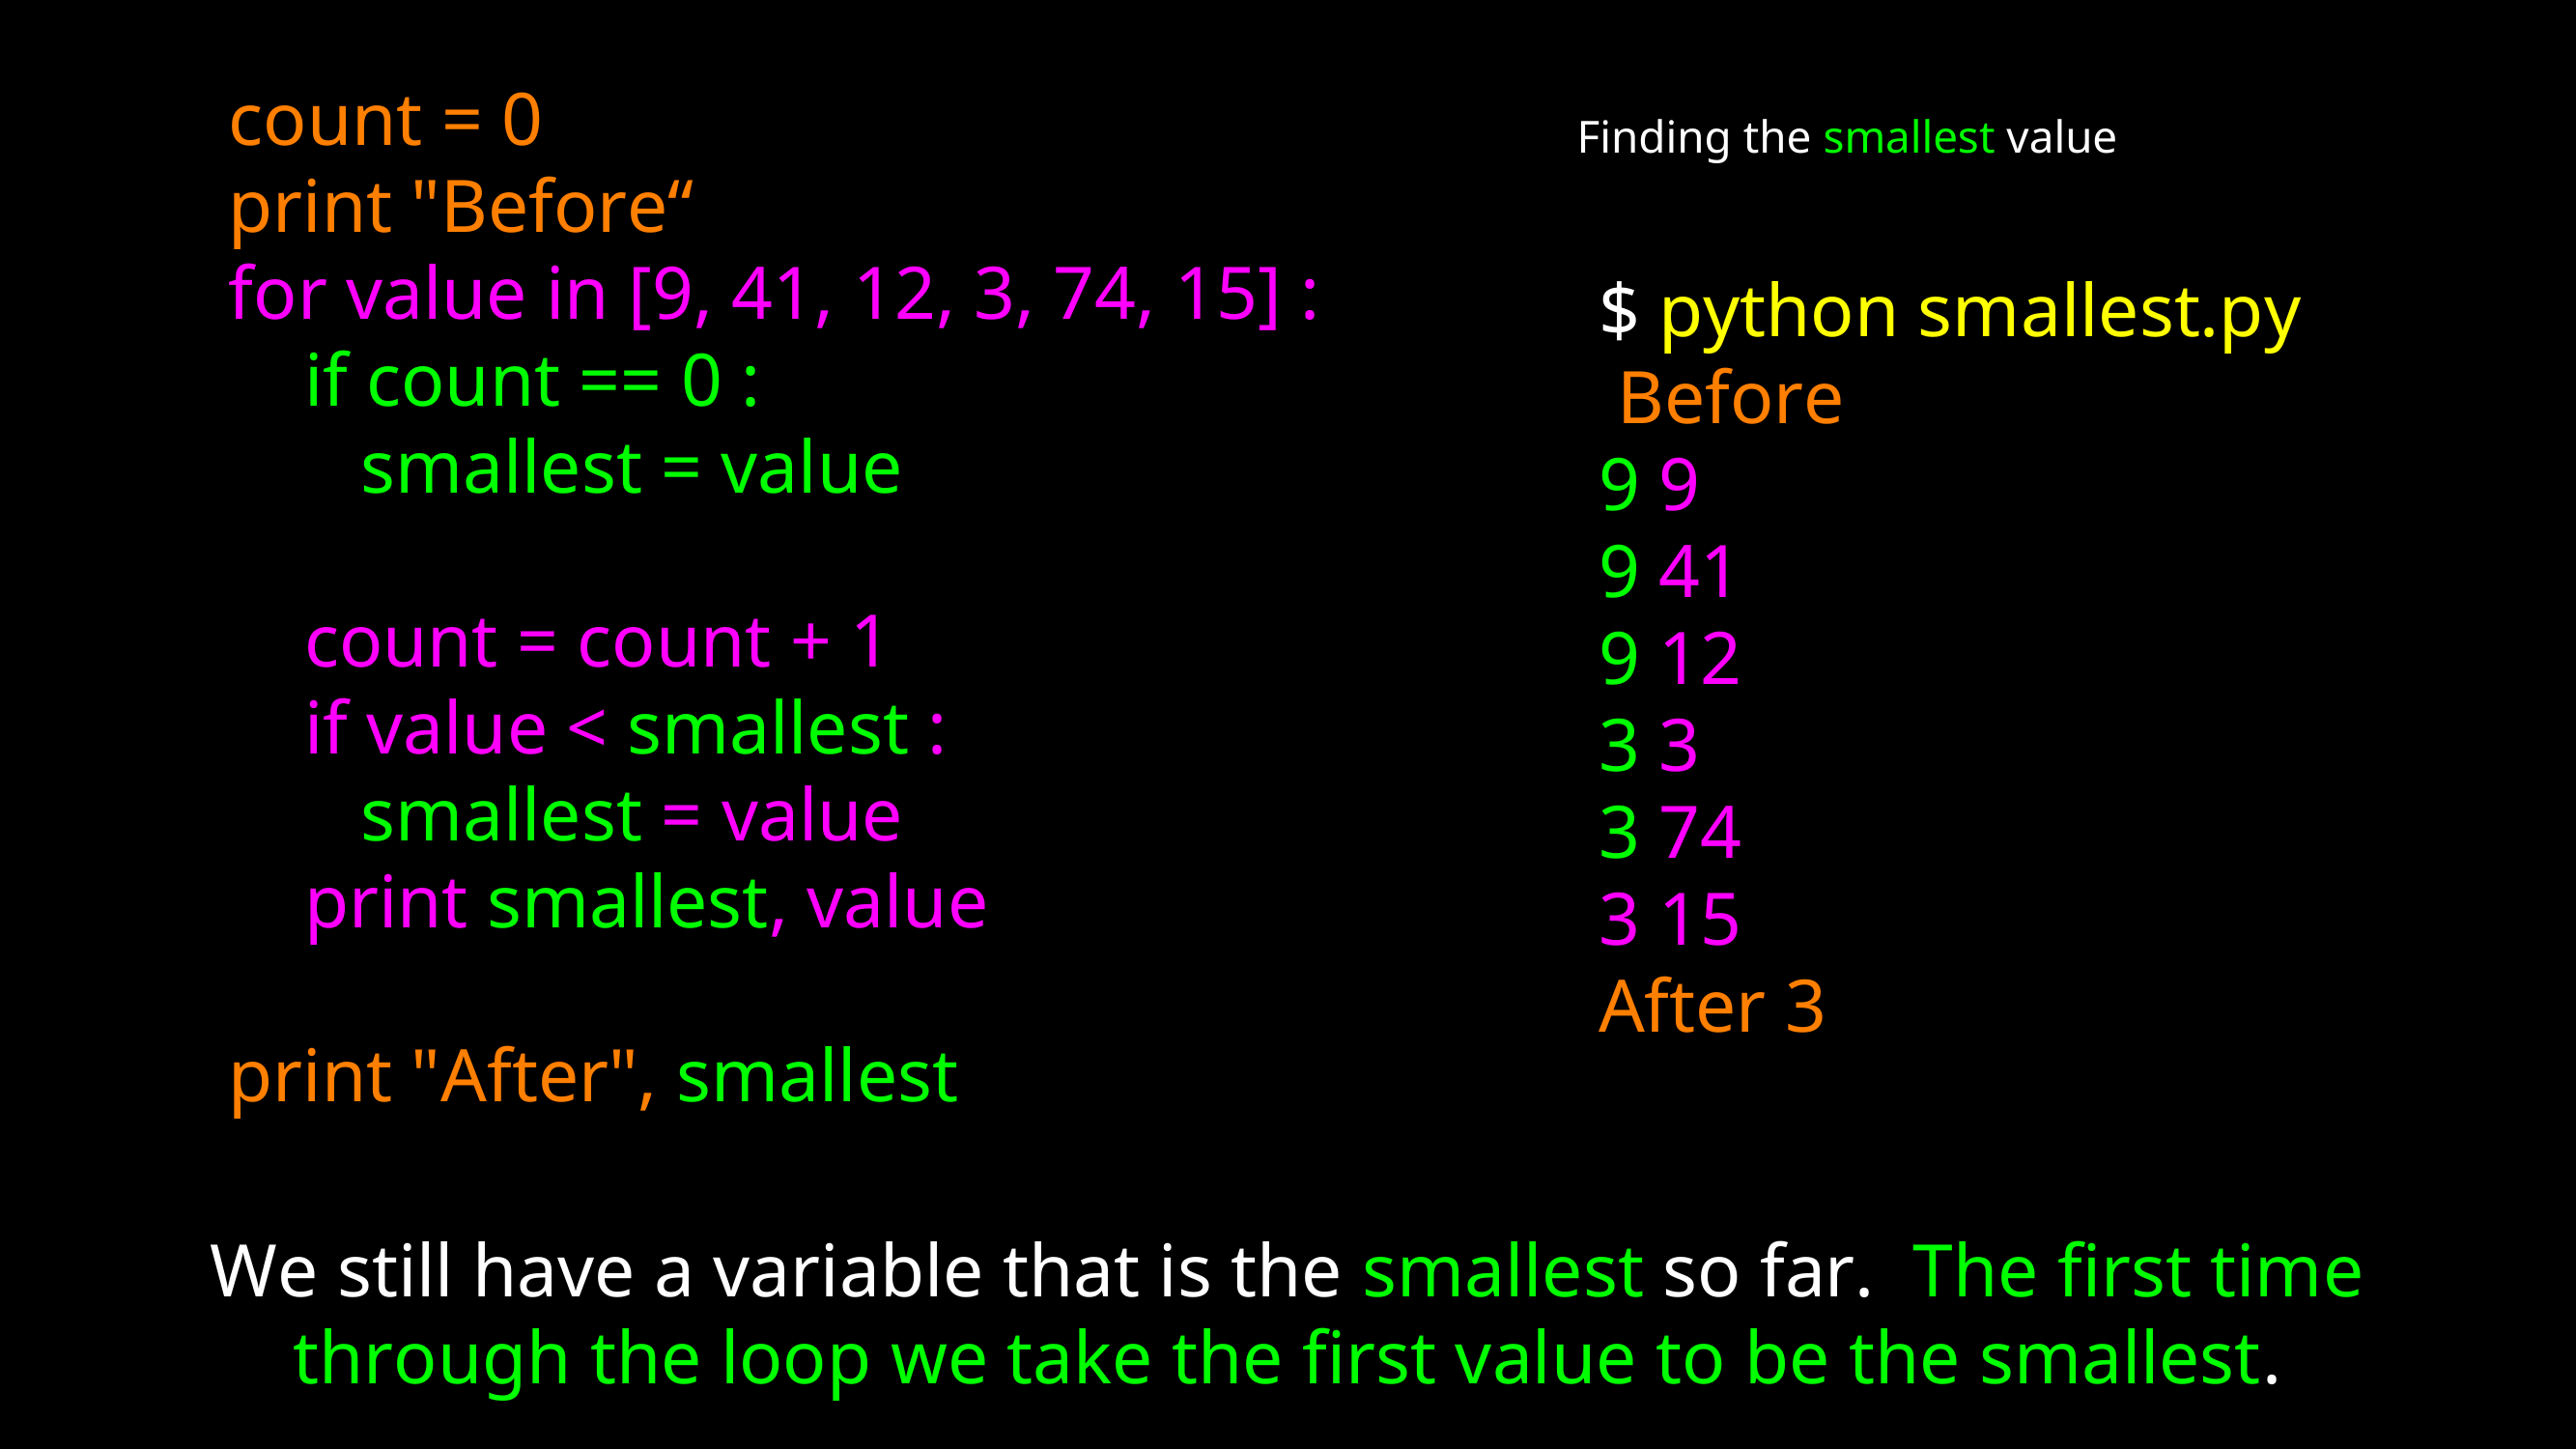

# Finding the smallest value
count = 0
print "Before“
for value in [9, 41, 12, 3, 74, 15] :
 if count == 0 :
 smallest = value
 count = count + 1
 if value < smallest :
 smallest = value
 print smallest, value
print "After", smallest
$ python smallest.py
 Before
9 9
9 41
9 12
3 3
3 74
3 15
After 3
We still have a variable that is the smallest so far. The first time through the loop we take the first value to be the smallest.